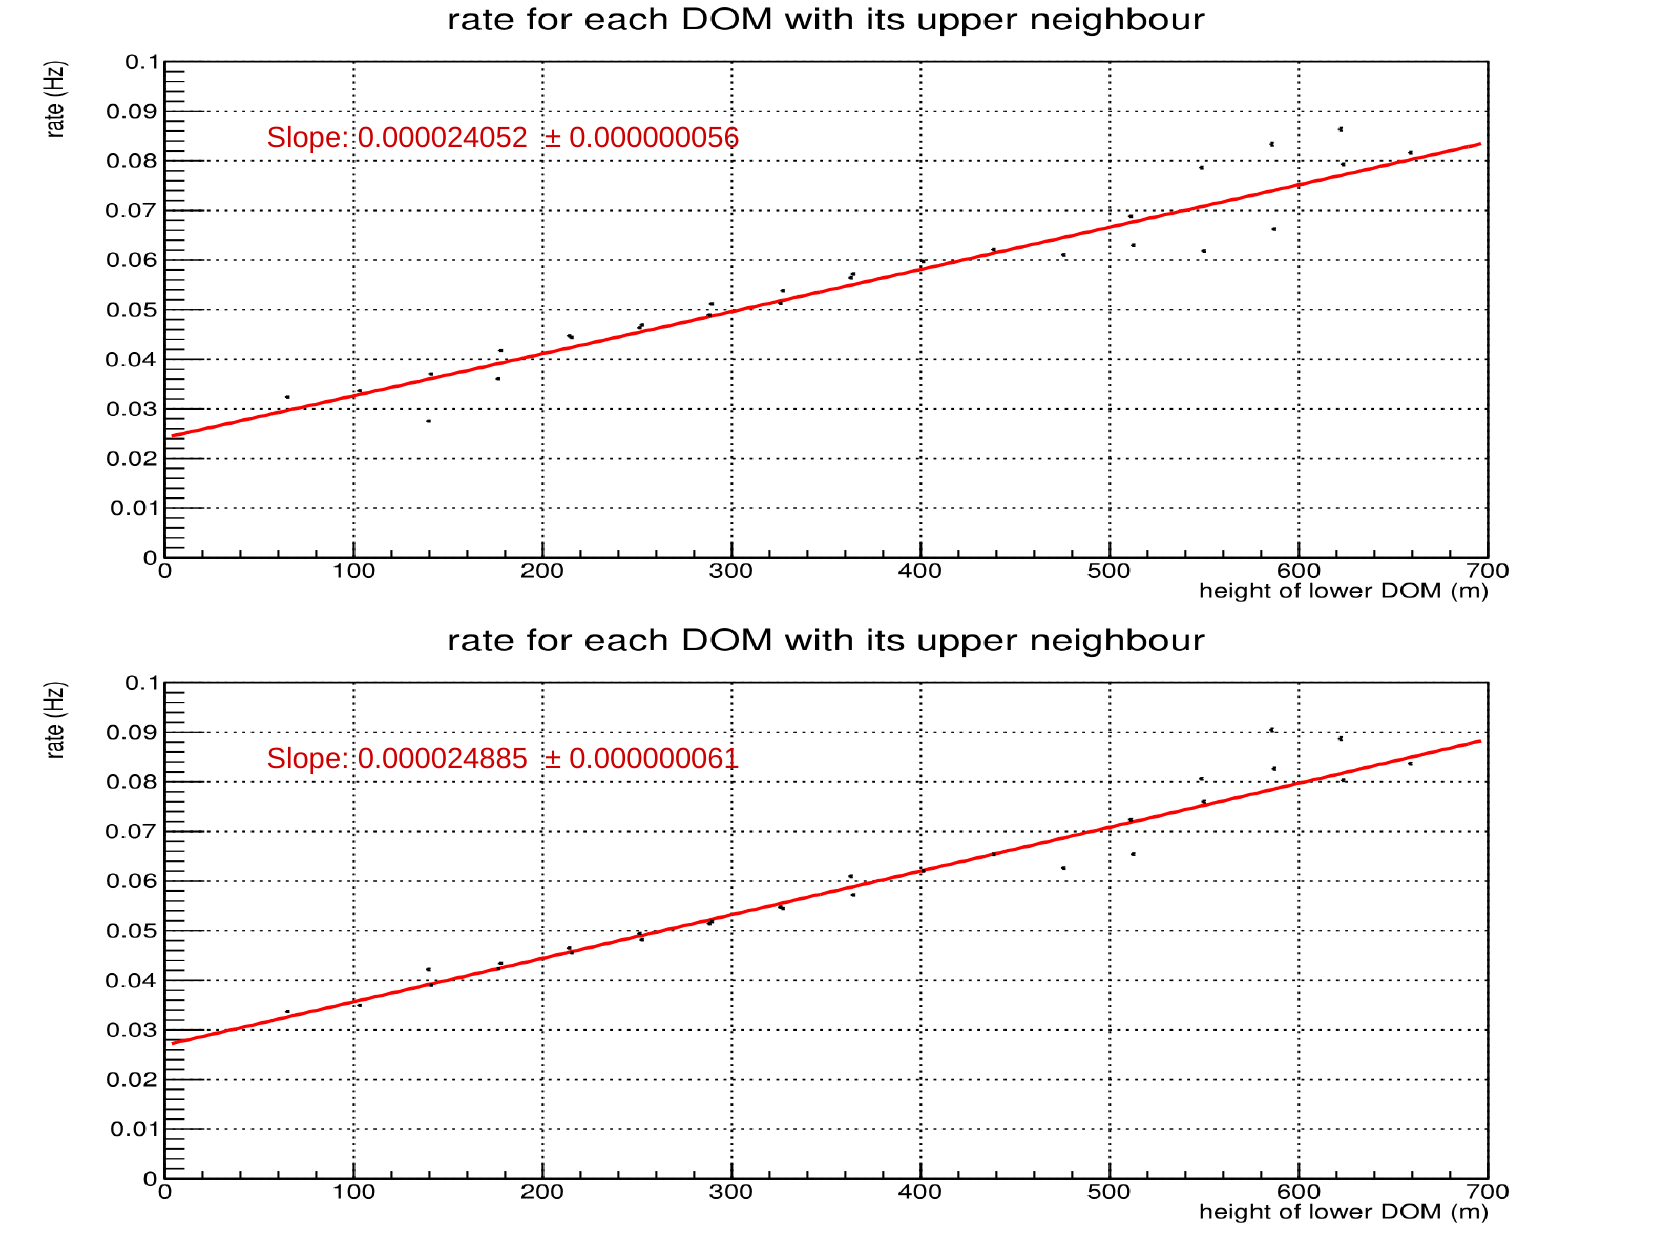

Slope: 0.000024052 ± 0.000000056
Slope: 0.000024885 ± 0.000000061